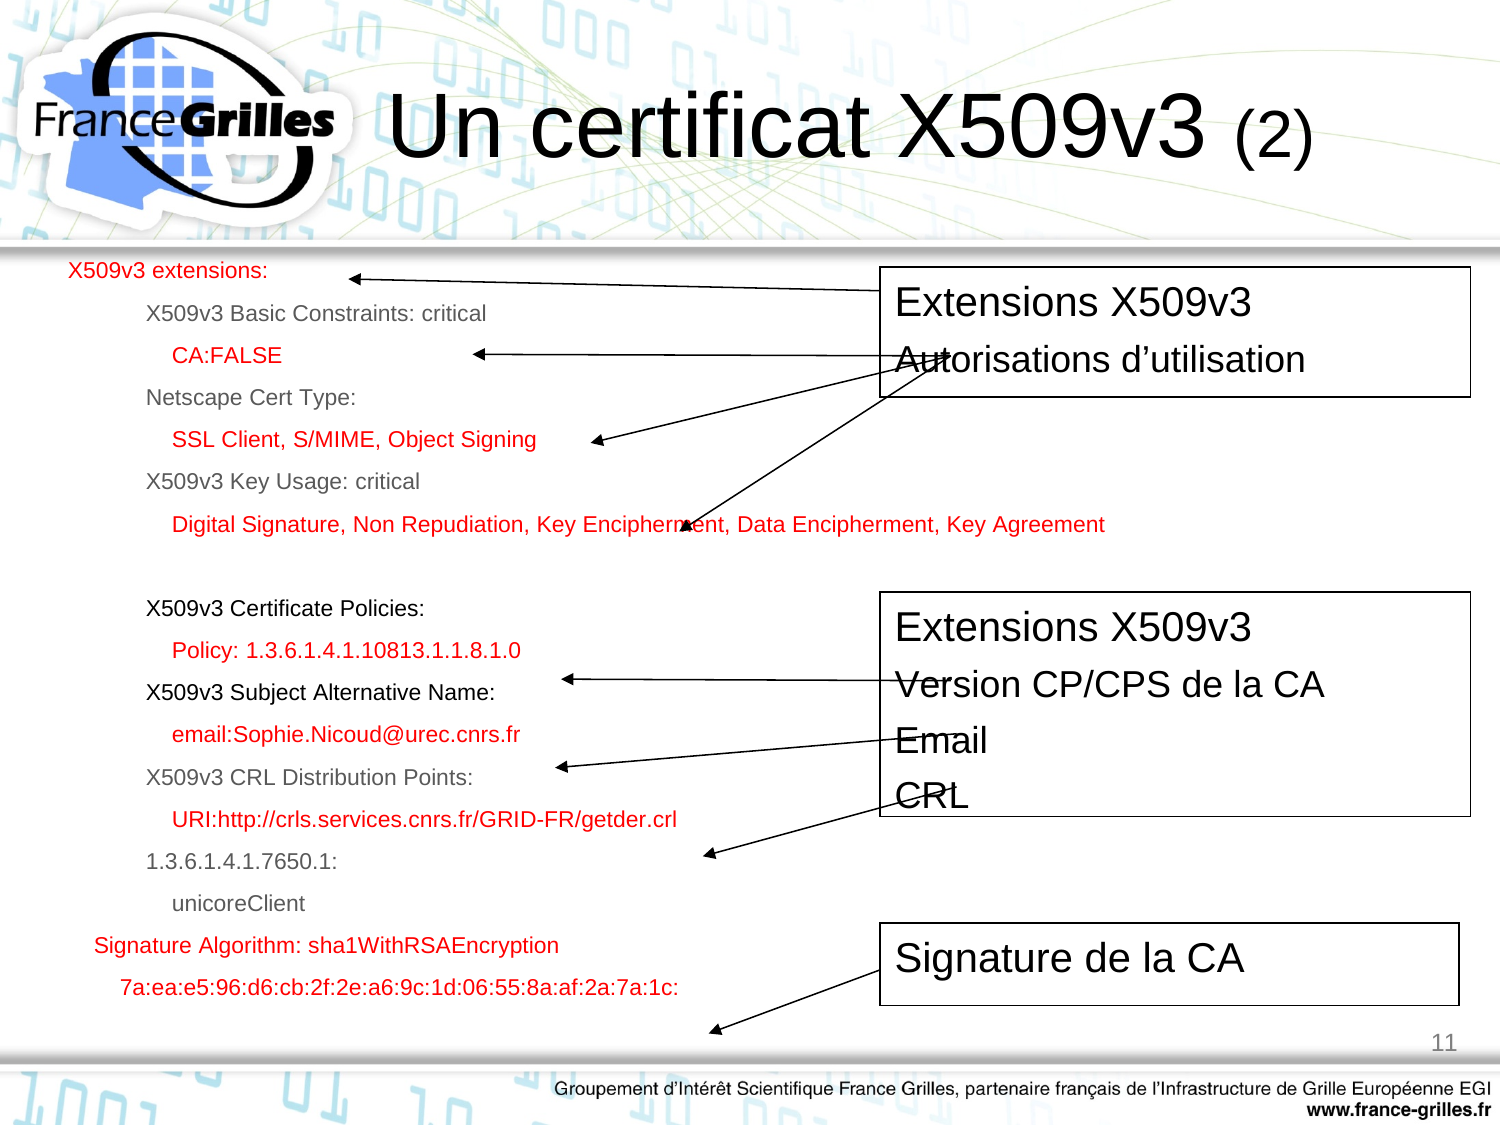

# Un certificat X509v3 (2)
X509v3 extensions:
 X509v3 Basic Constraints: critical
 CA:FALSE
 Netscape Cert Type:
 SSL Client, S/MIME, Object Signing
 X509v3 Key Usage: critical
 Digital Signature, Non Repudiation, Key Encipherment, Data Encipherment, Key Agreement
 X509v3 Certificate Policies:
 Policy: 1.3.6.1.4.1.10813.1.1.8.1.0
 X509v3 Subject Alternative Name:
 email:Sophie.Nicoud@urec.cnrs.fr
 X509v3 CRL Distribution Points:
 URI:http://crls.services.cnrs.fr/GRID-FR/getder.crl
 1.3.6.1.4.1.7650.1:
 unicoreClient
 Signature Algorithm: sha1WithRSAEncryption
 7a:ea:e5:96:d6:cb:2f:2e:a6:9c:1d:06:55:8a:af:2a:7a:1c:
Extensions X509v3
Autorisations d’utilisation
Extensions X509v3
Version CP/CPS de la CA
Email
CRL
Signature de la CA
11